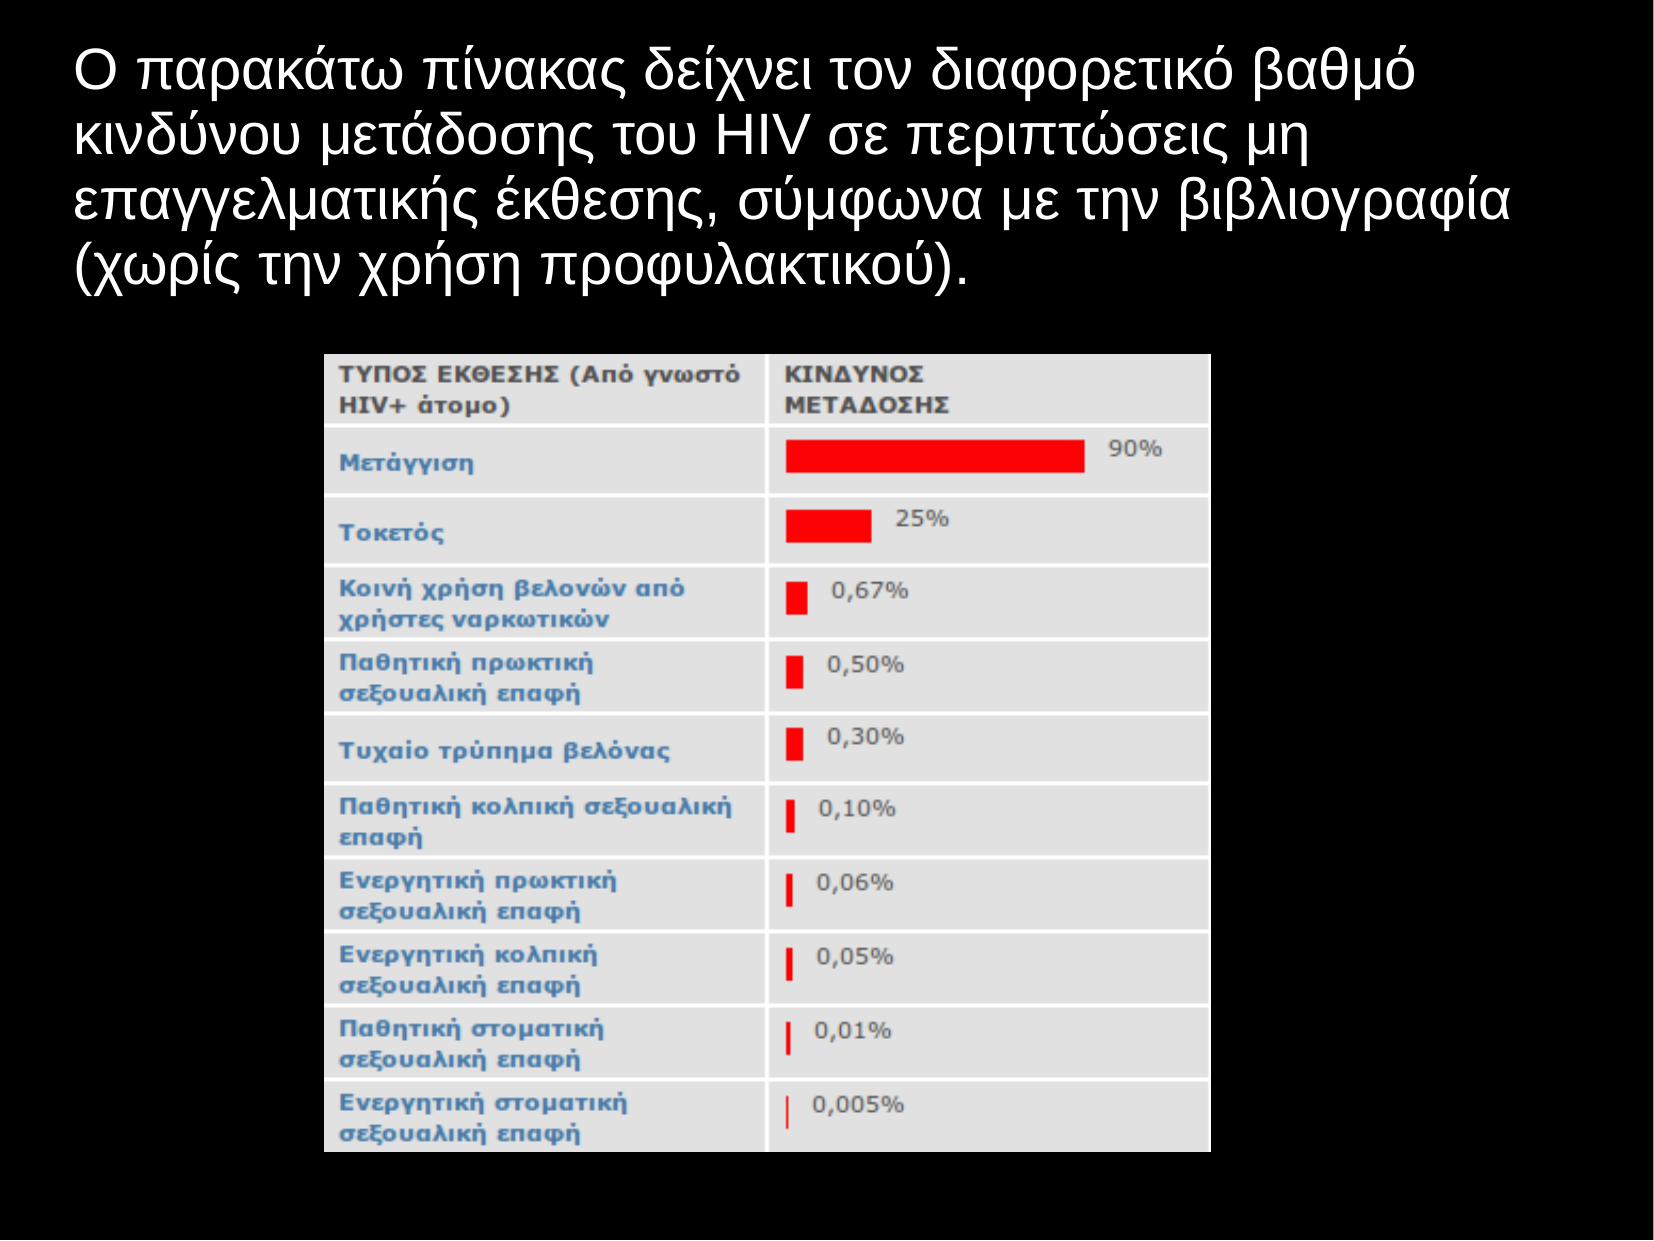

Ο παρακάτω πίνακας δείχνει τον διαφορετικό βαθμό κινδύνου μετάδοσης του HIV σε περιπτώσεις μη επαγγελματικής έκθεσης, σύμφωνα με την βιβλιογραφία (χωρίς την χρήση προφυλακτικού).